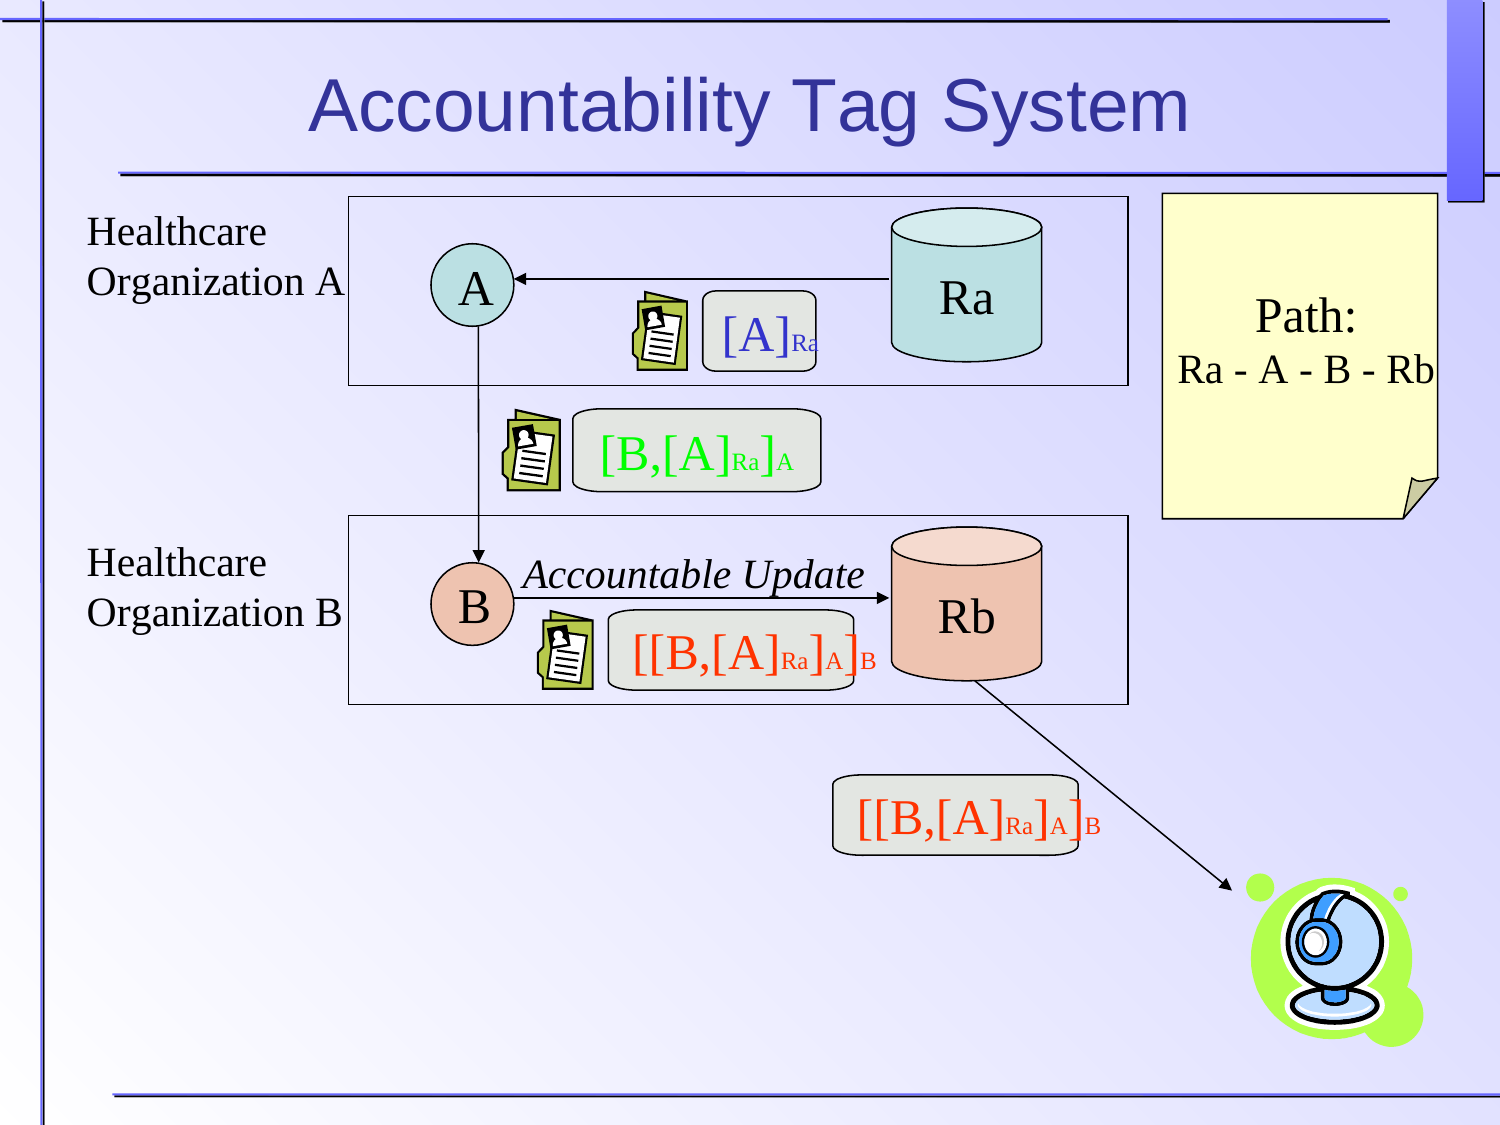

# Accountability Tag System
Path:
Ra - A - B - Rb
Healthcare
Organization A
Ra
A
[A]Ra
[B,[A]Ra]A
Healthcare
Organization B
Rb
Accountable Update
[[B,[A]Ra]A]B
[[B,[A]Ra]A]B
B